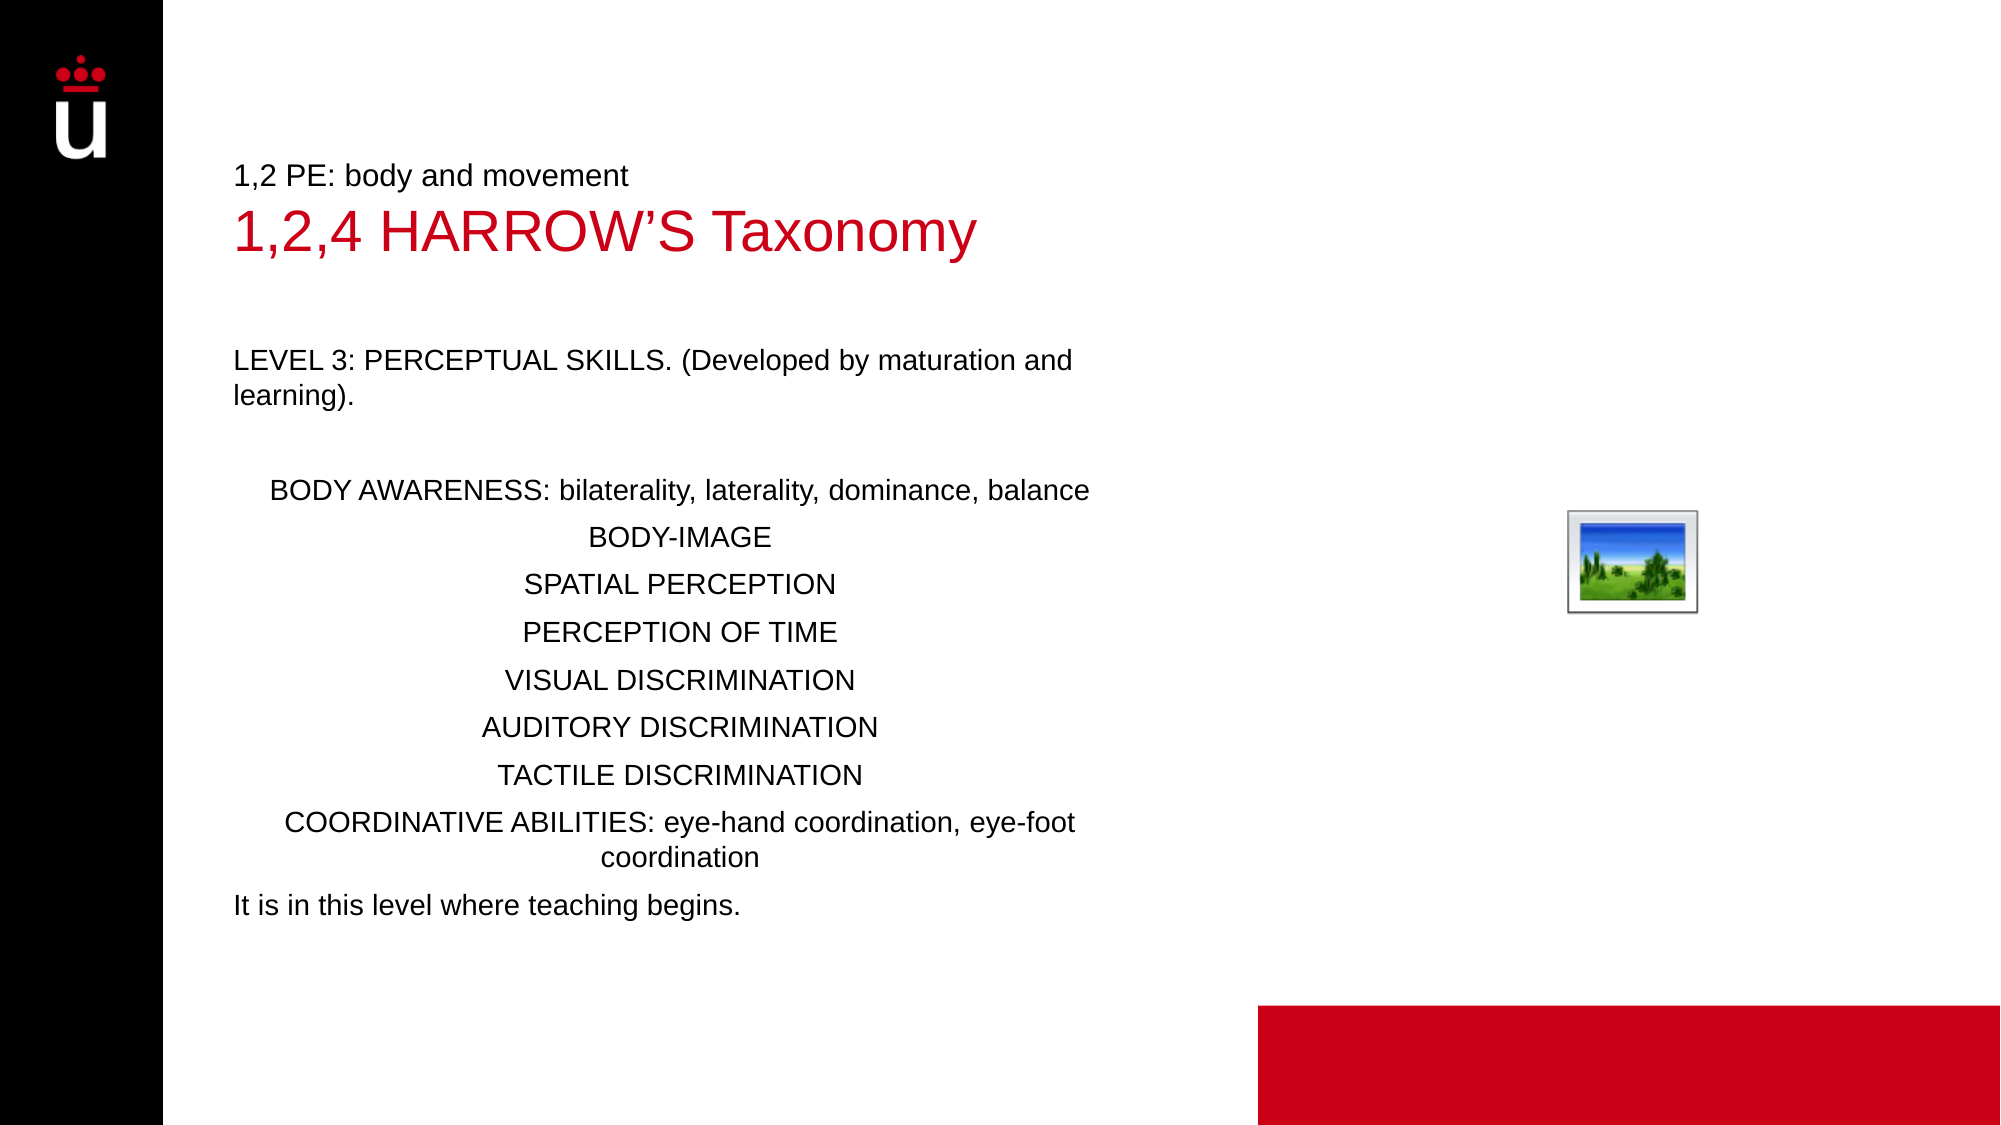

1,2 PE: body and movement
1,2,4 HARROW’S Taxonomy
LEVEL 3: PERCEPTUAL SKILLS. (Developed by maturation and learning).
BODY AWARENESS: bilaterality, laterality, dominance, balance
BODY-IMAGE
SPATIAL PERCEPTION
PERCEPTION OF TIME
VISUAL DISCRIMINATION
AUDITORY DISCRIMINATION
TACTILE DISCRIMINATION
COORDINATIVE ABILITIES: eye-hand coordination, eye-foot coordination
It is in this level where teaching begins.